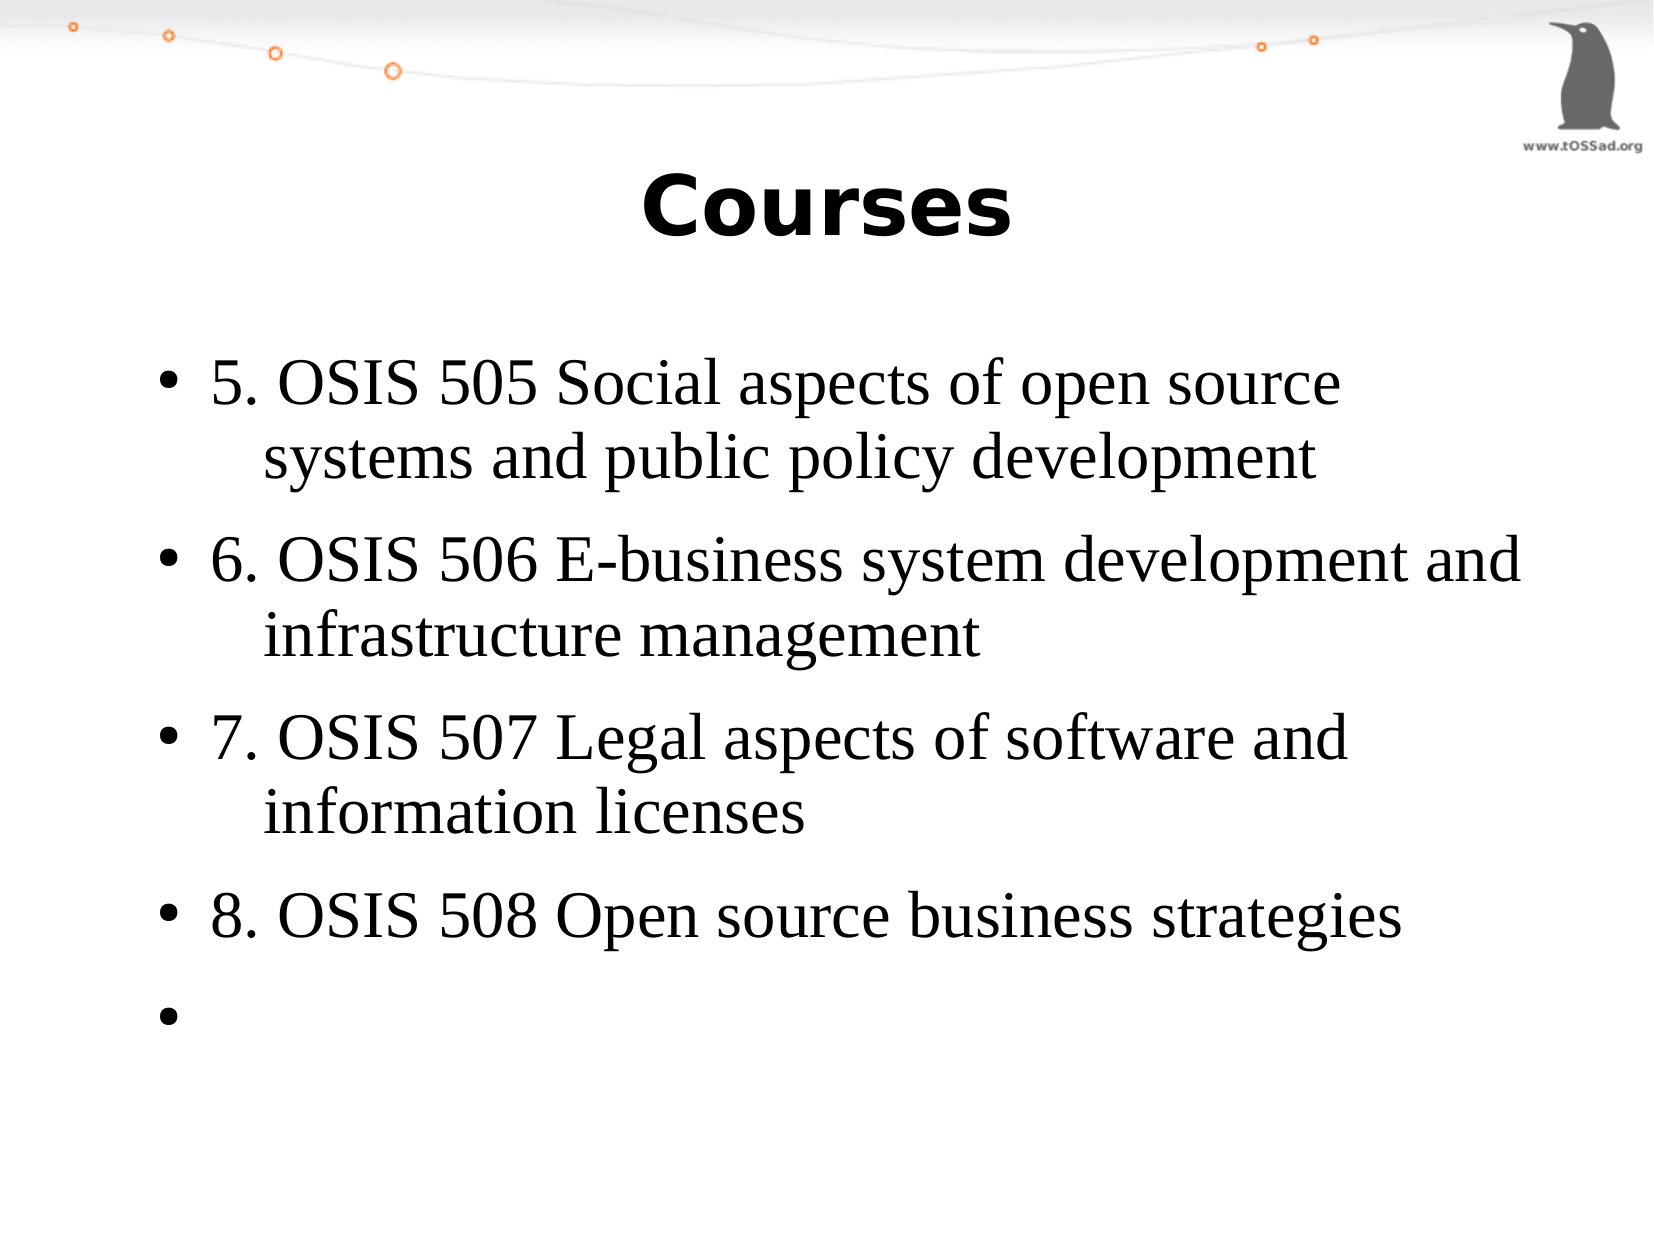

Courses
# 5. OSIS 505 Social aspects of open source systems and public policy development
6. OSIS 506 E-business system development and infrastructure management
7. OSIS 507 Legal aspects of software and information licenses
8. OSIS 508 Open source business strategies